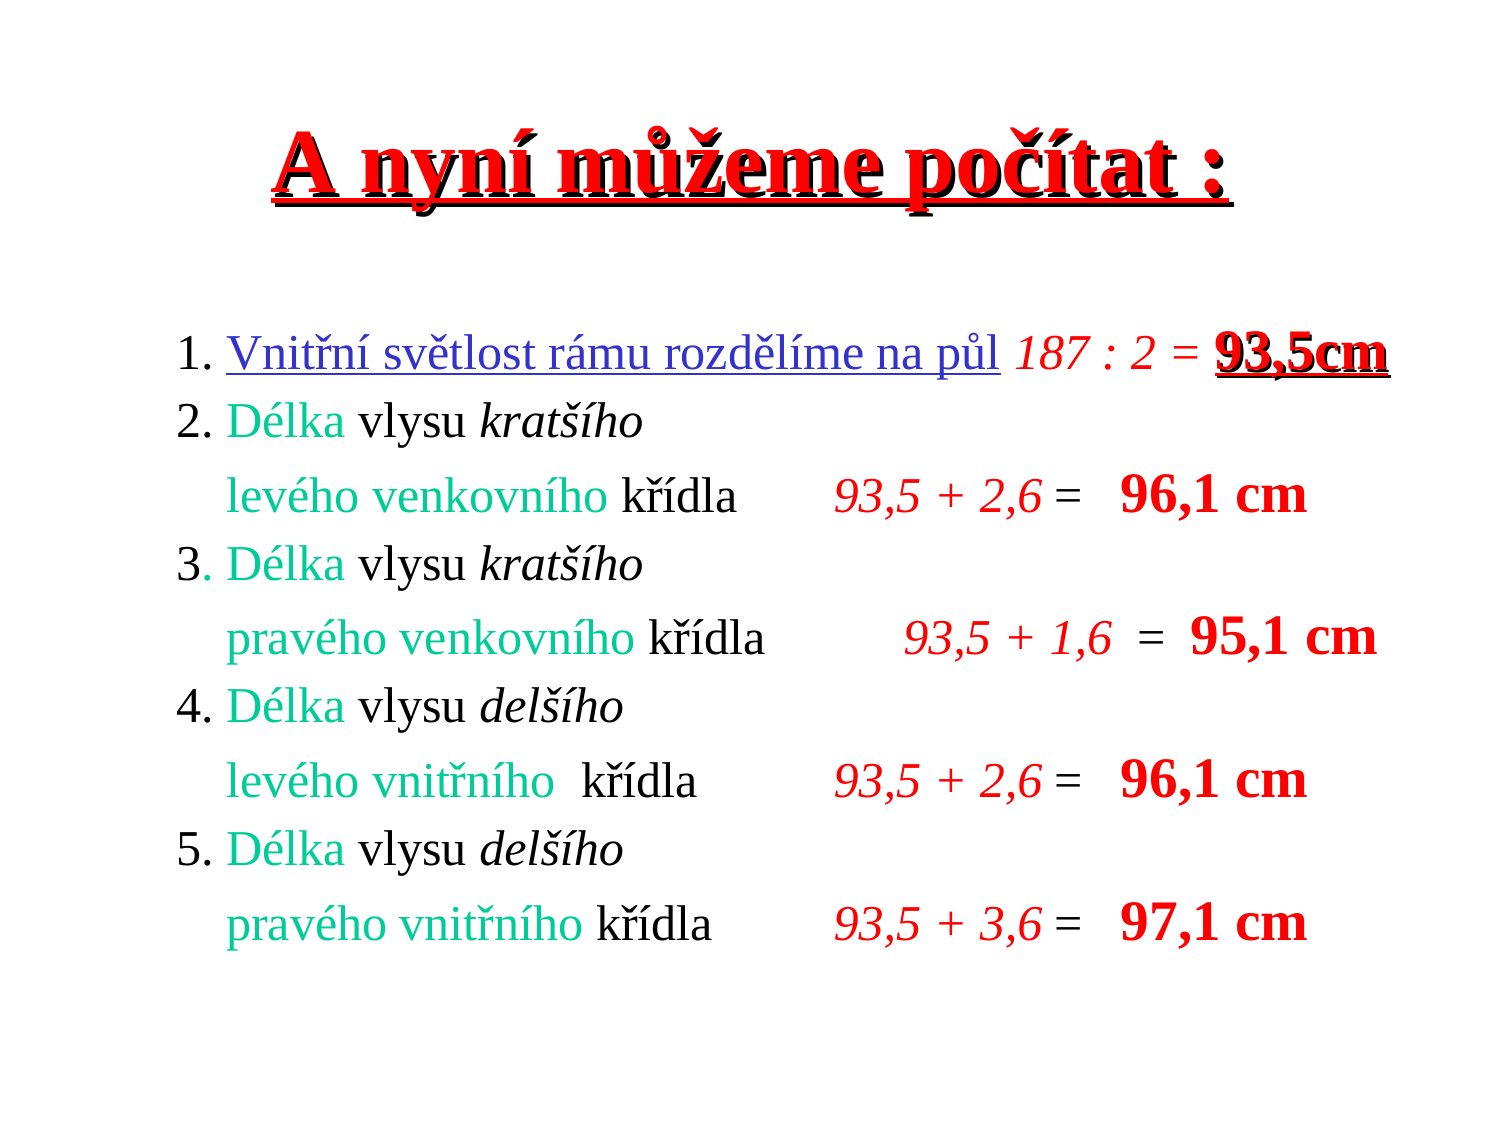

# A nyní můžeme počítat :
	1. Vnitřní světlost rámu rozdělíme na půl 187 : 2 = 93,5cm
	2. Délka vlysu kratšího
	 levého venkovního křídla 	 93,5 + 2,6 = 96,1 cm
	3. Délka vlysu kratšího
	 pravého venkovního křídla 93,5 + 1,6 = 95,1 cm
	4. Délka vlysu delšího
	 levého vnitřního křídla 	 93,5 + 2,6 = 96,1 cm
	5. Délka vlysu delšího
	 pravého vnitřního křídla 	 	 93,5 + 3,6 = 97,1 cm